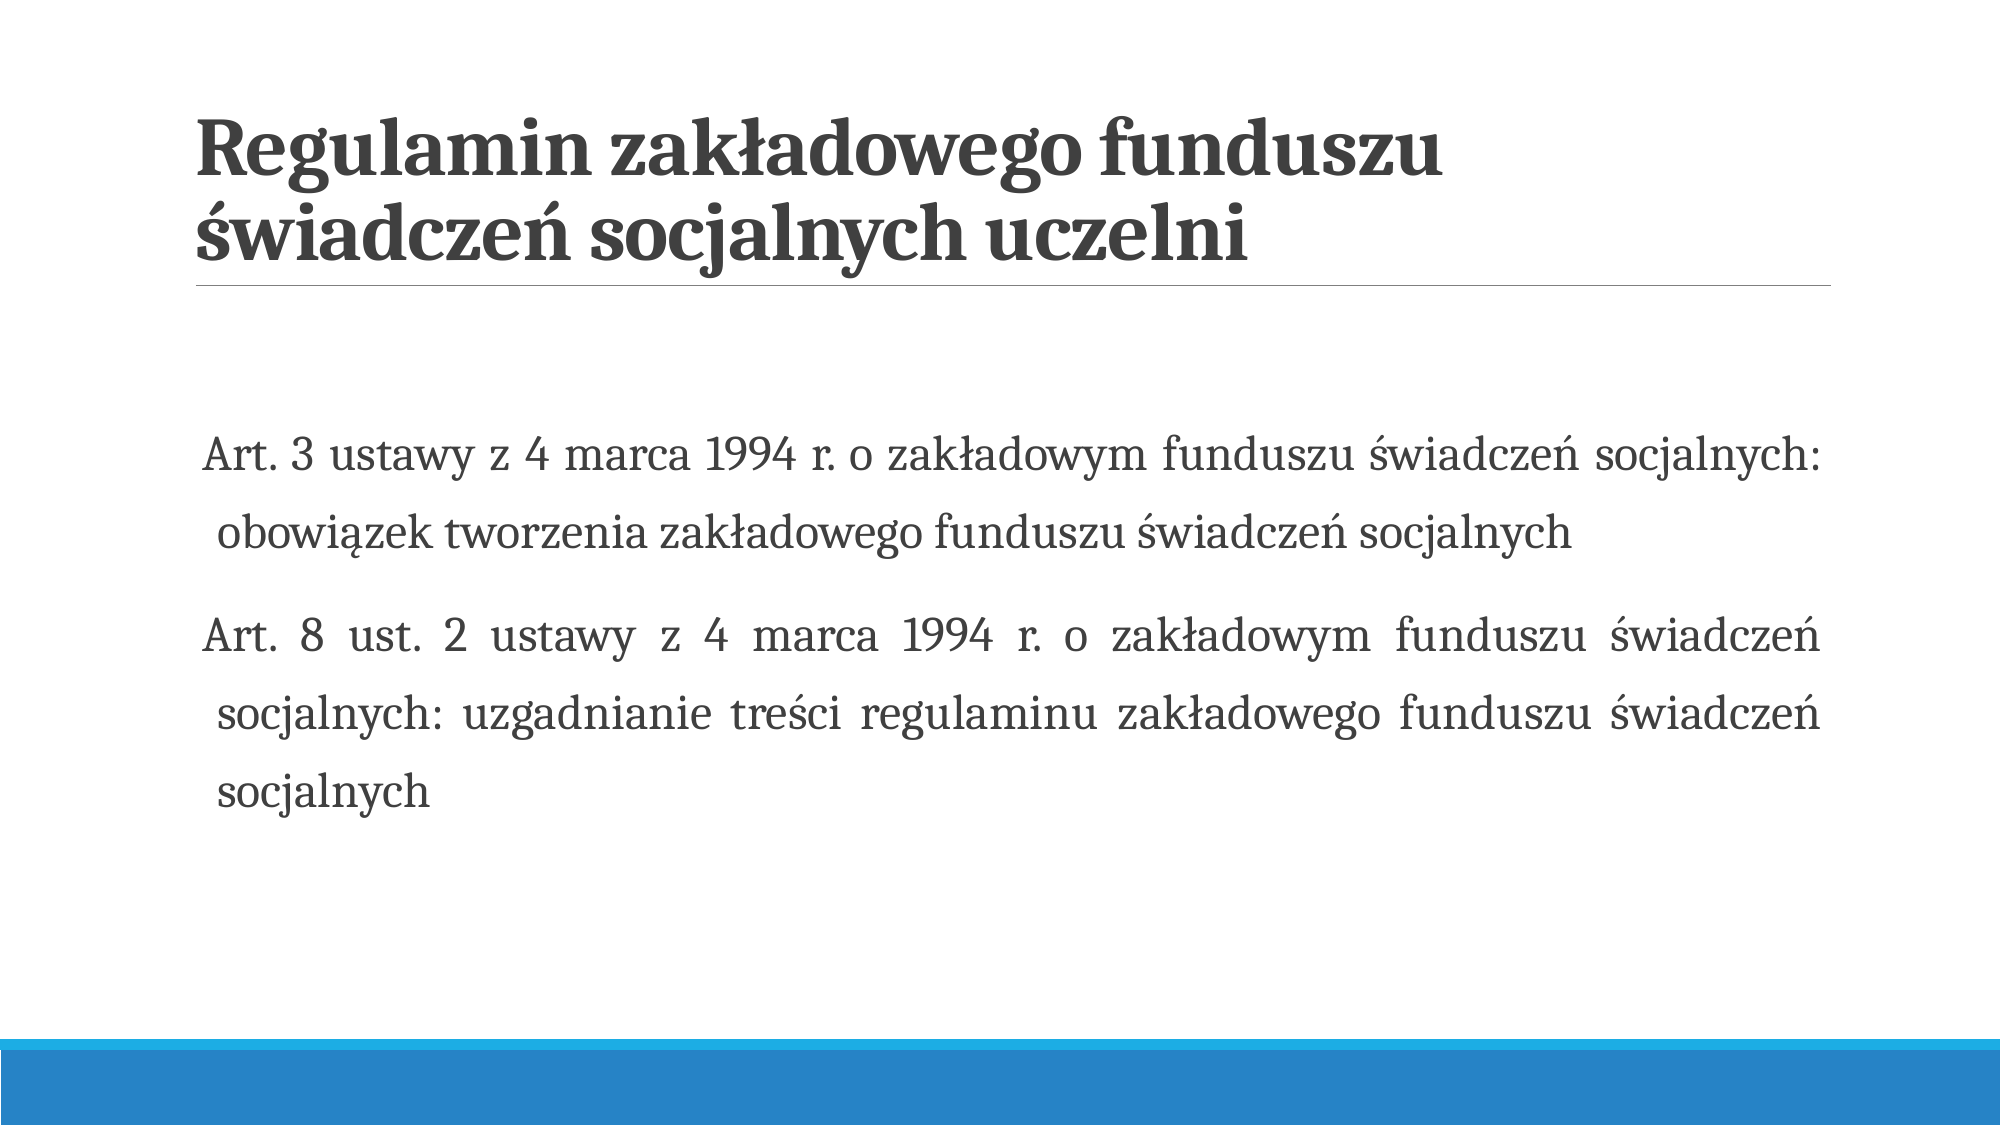

# Regulamin zakładowego funduszu świadczeń socjalnych uczelni
Art. 3 ustawy z 4 marca 1994 r. o zakładowym funduszu świadczeń socjalnych: obowiązek tworzenia zakładowego funduszu świadczeń socjalnych
Art. 8 ust. 2 ustawy z 4 marca 1994 r. o zakładowym funduszu świadczeń socjalnych: uzgadnianie treści regulaminu zakładowego funduszu świadczeń socjalnych